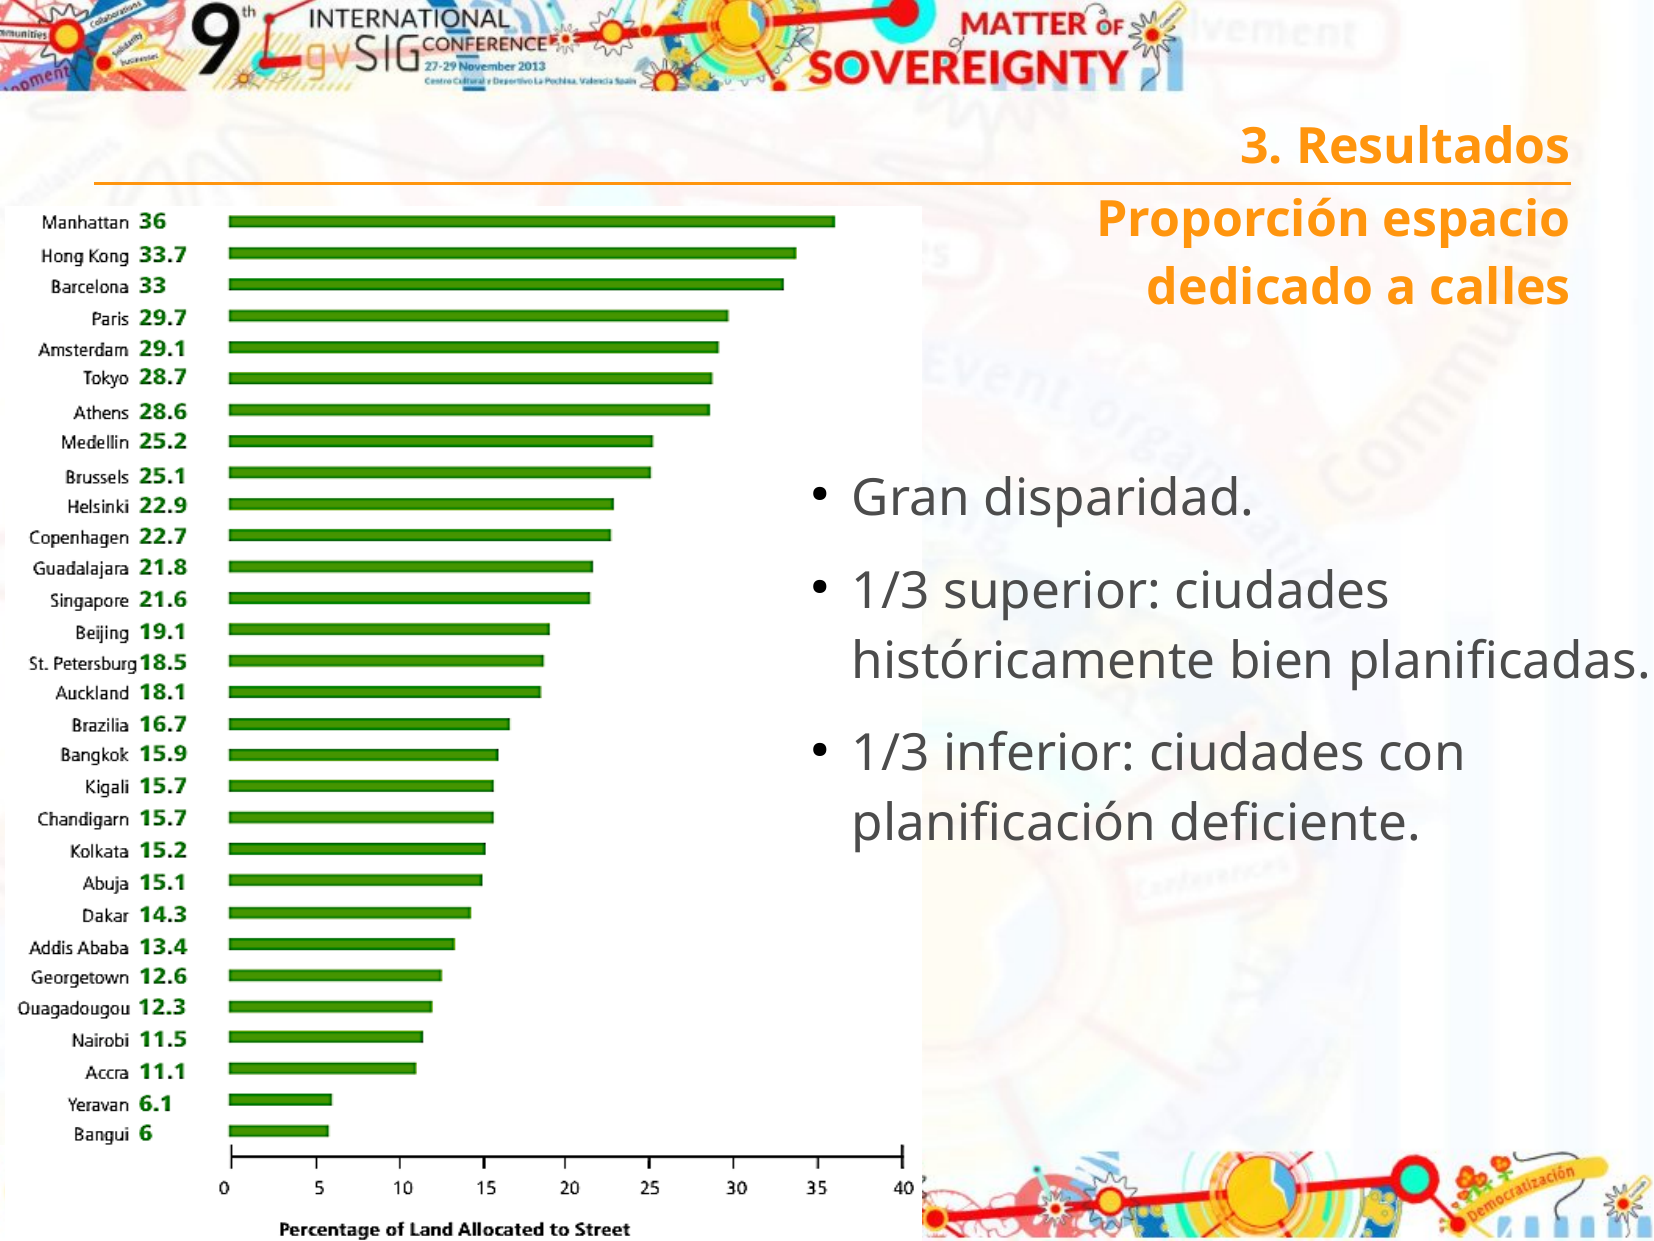

# 3. Resultados
Proporción espacio dedicado a calles
Gran disparidad.
1/3 superior: ciudades históricamente bien planificadas.
1/3 inferior: ciudades con planificación deficiente.